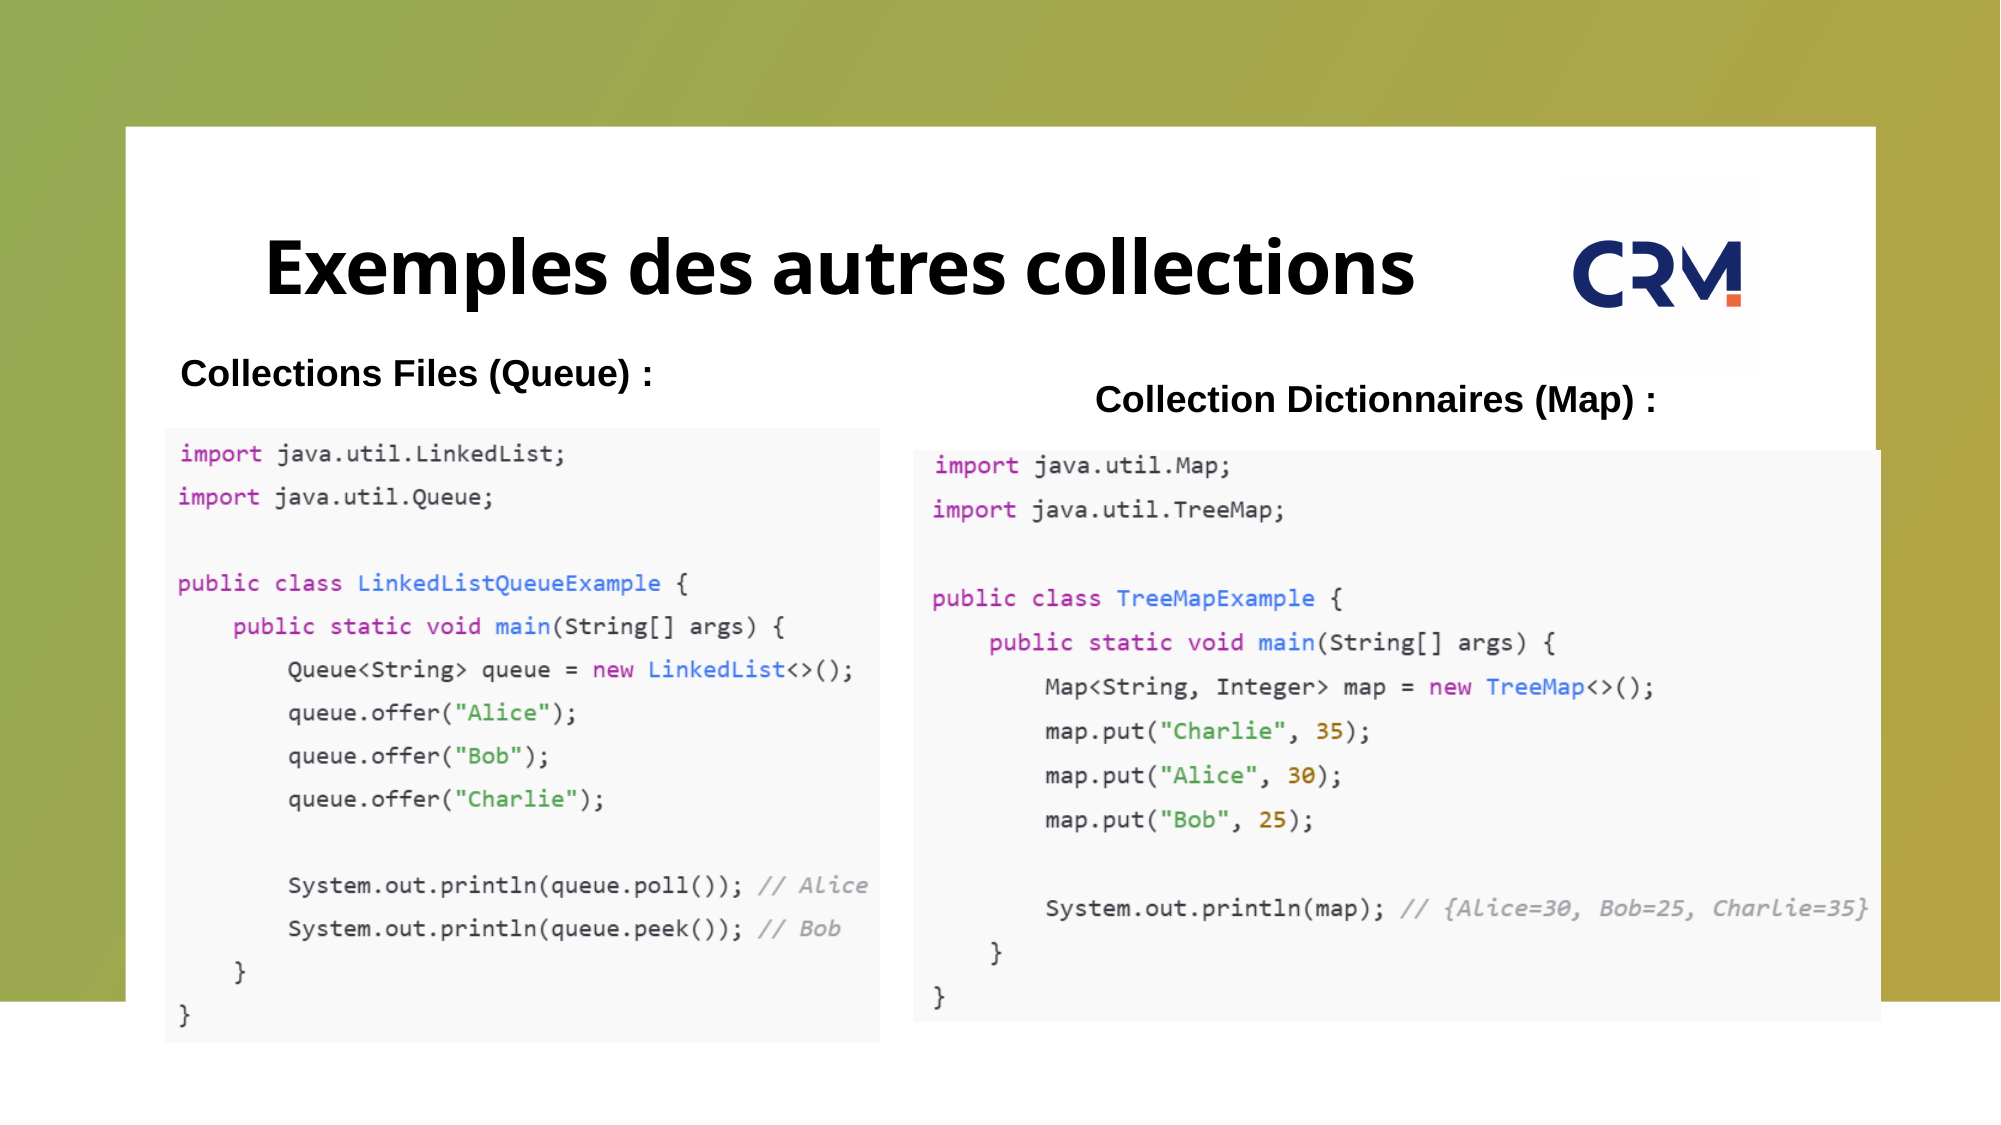

# Exemples des autres collections
Collections Files (Queue) :
Collection Dictionnaires (Map) :